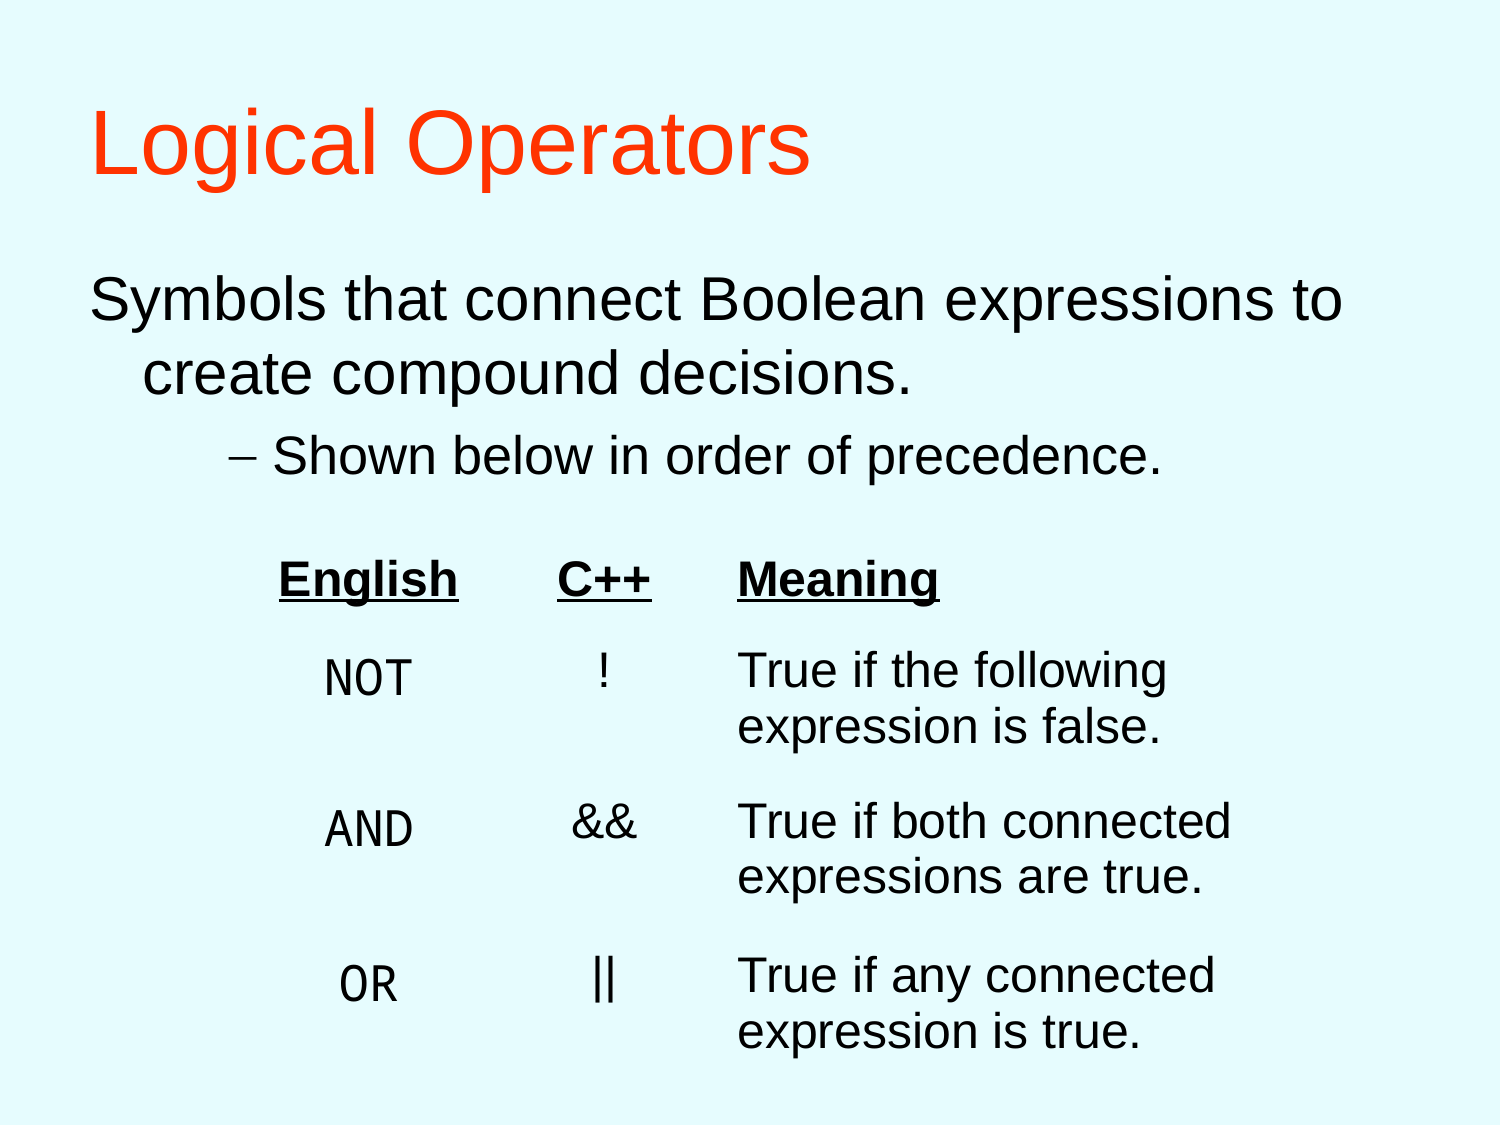

# Logical Operators
Symbols that connect Boolean expressions to create compound decisions.
Shown below in order of precedence.
| English | C++ | Meaning |
| --- | --- | --- |
| NOT | ! | True if the following expression is false. |
| AND | && | True if both connected expressions are true. |
| OR | || | True if any connected expression is true. |